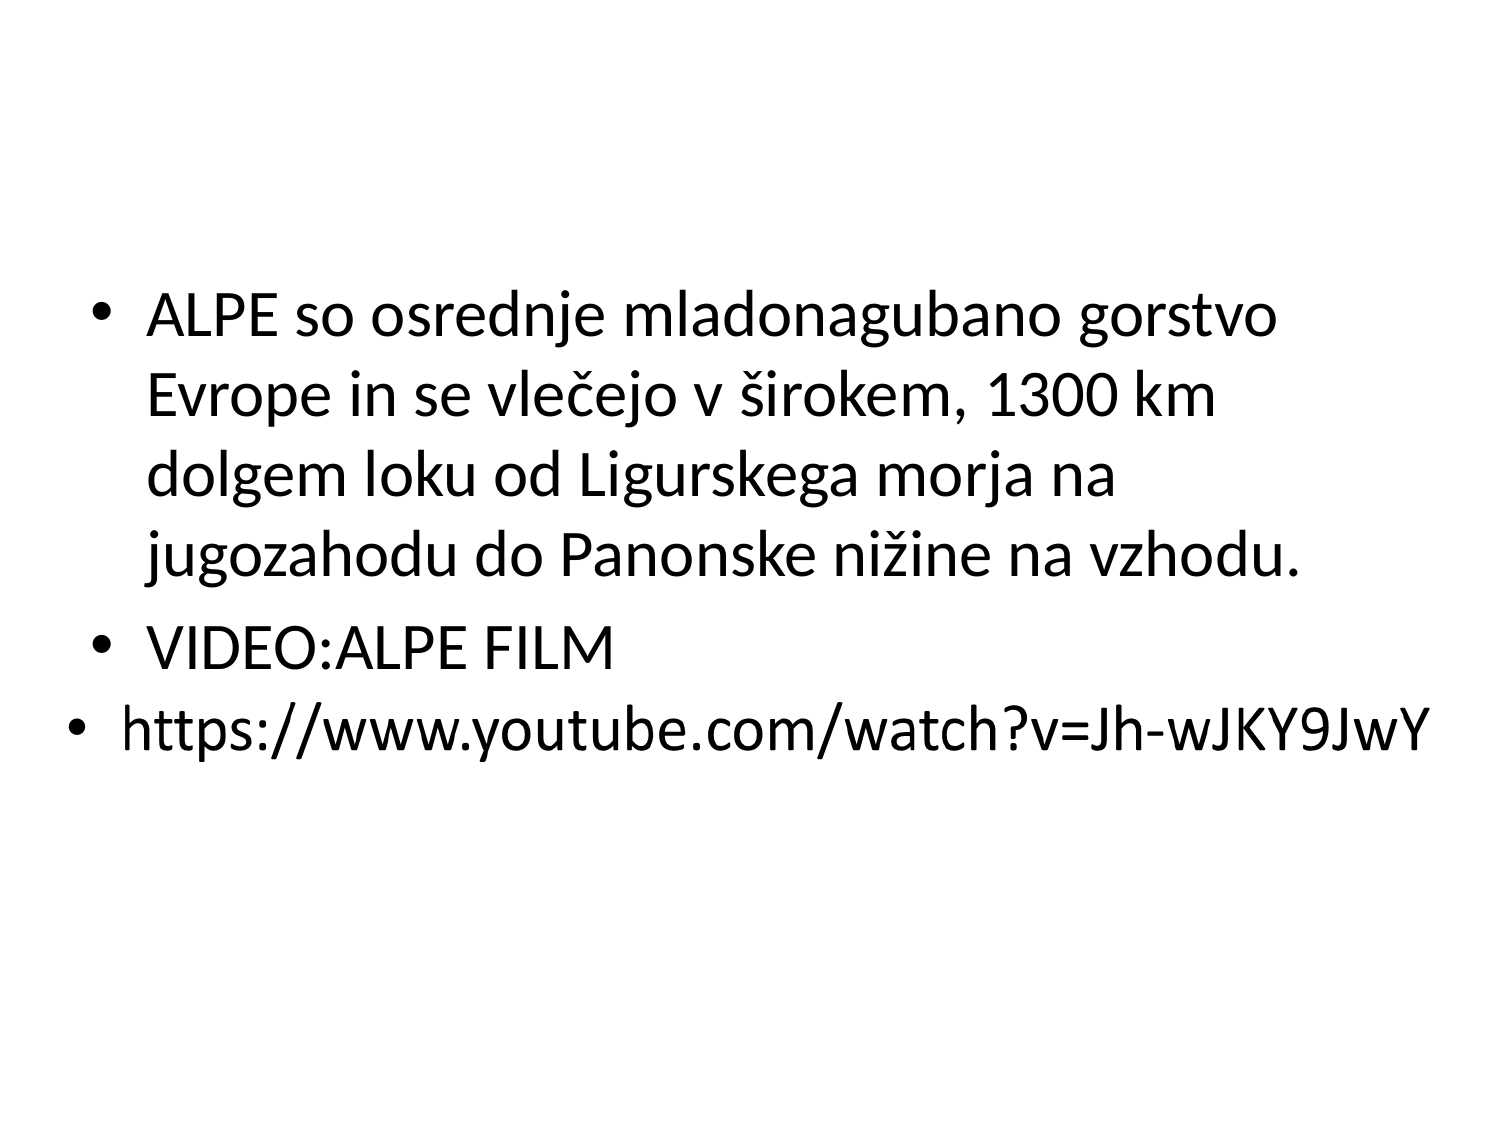

#
ALPE so osrednje mladonagubano gorstvo Evrope in se vlečejo v širokem, 1300 km dolgem loku od Ligurskega morja na jugozahodu do Panonske nižine na vzhodu.
VIDEO:ALPE FILM